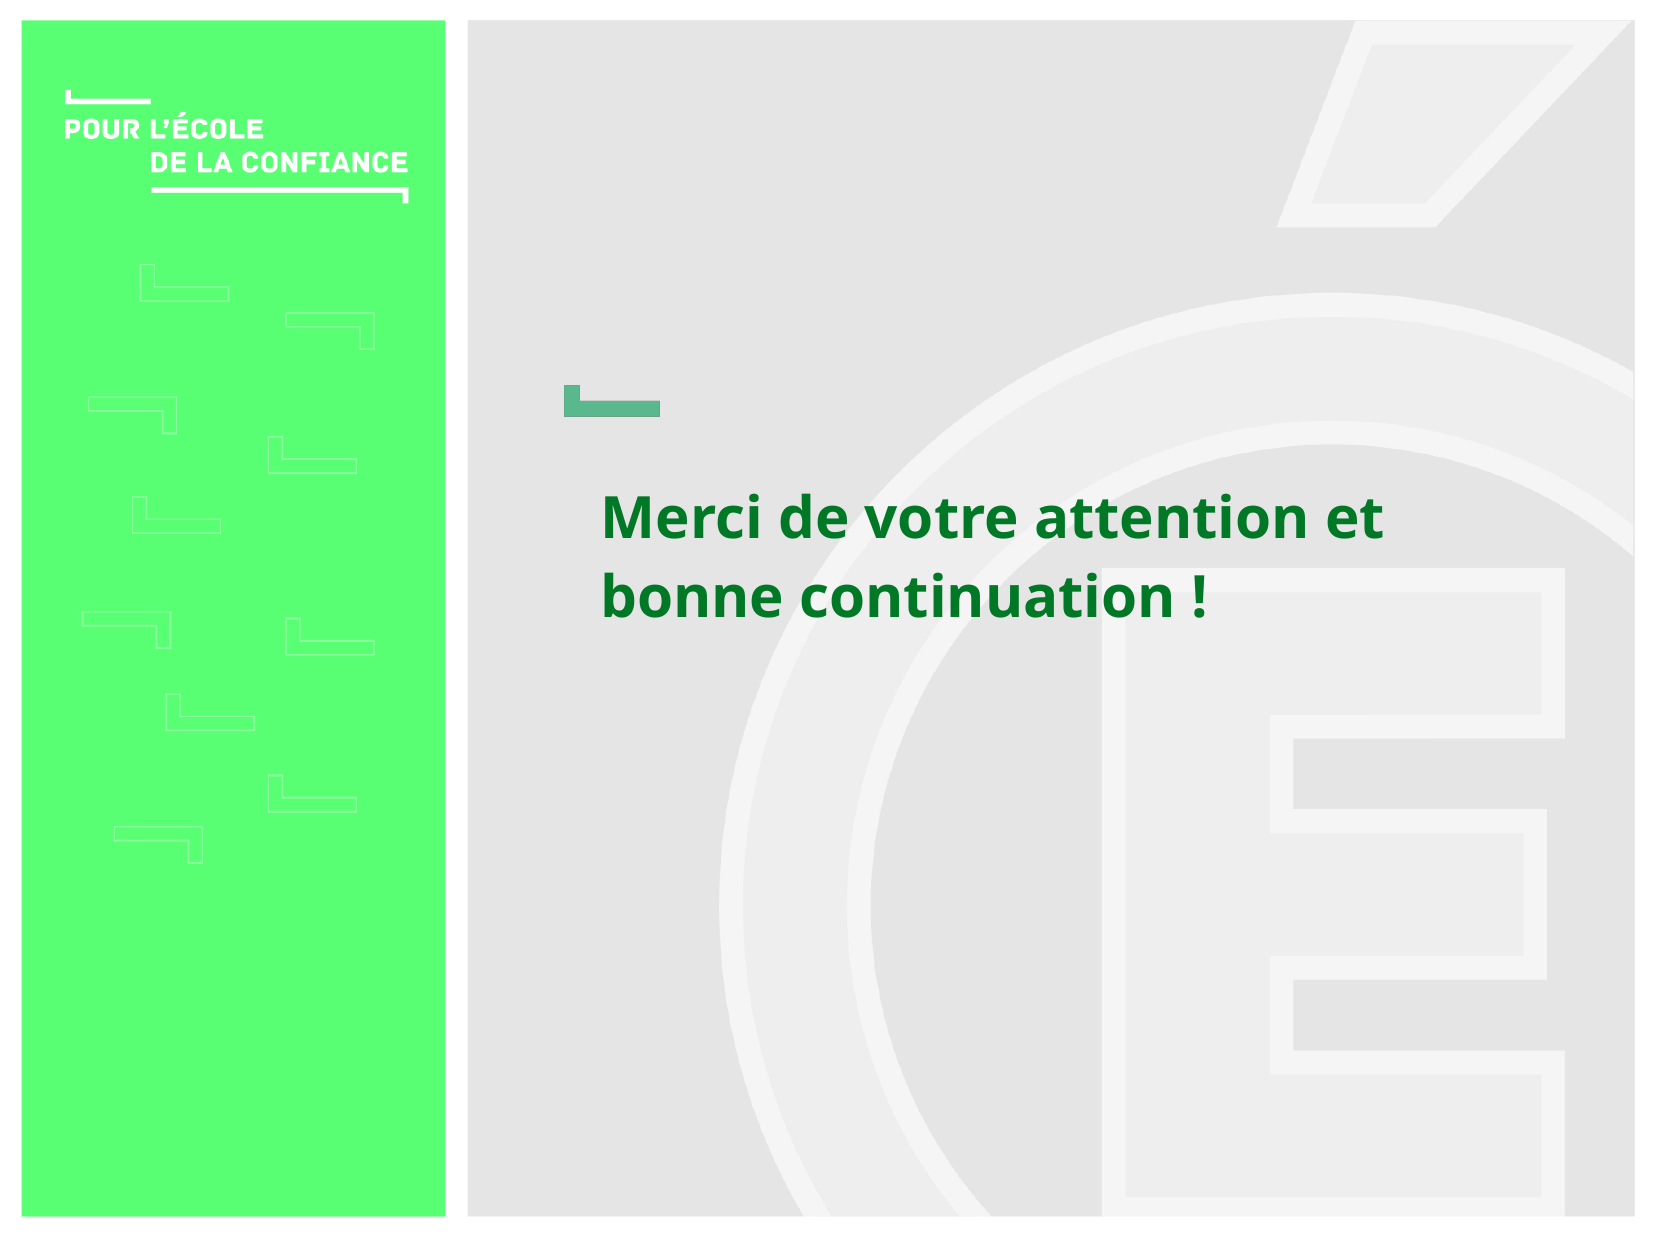

Merci de votre attention et bonne continuation !